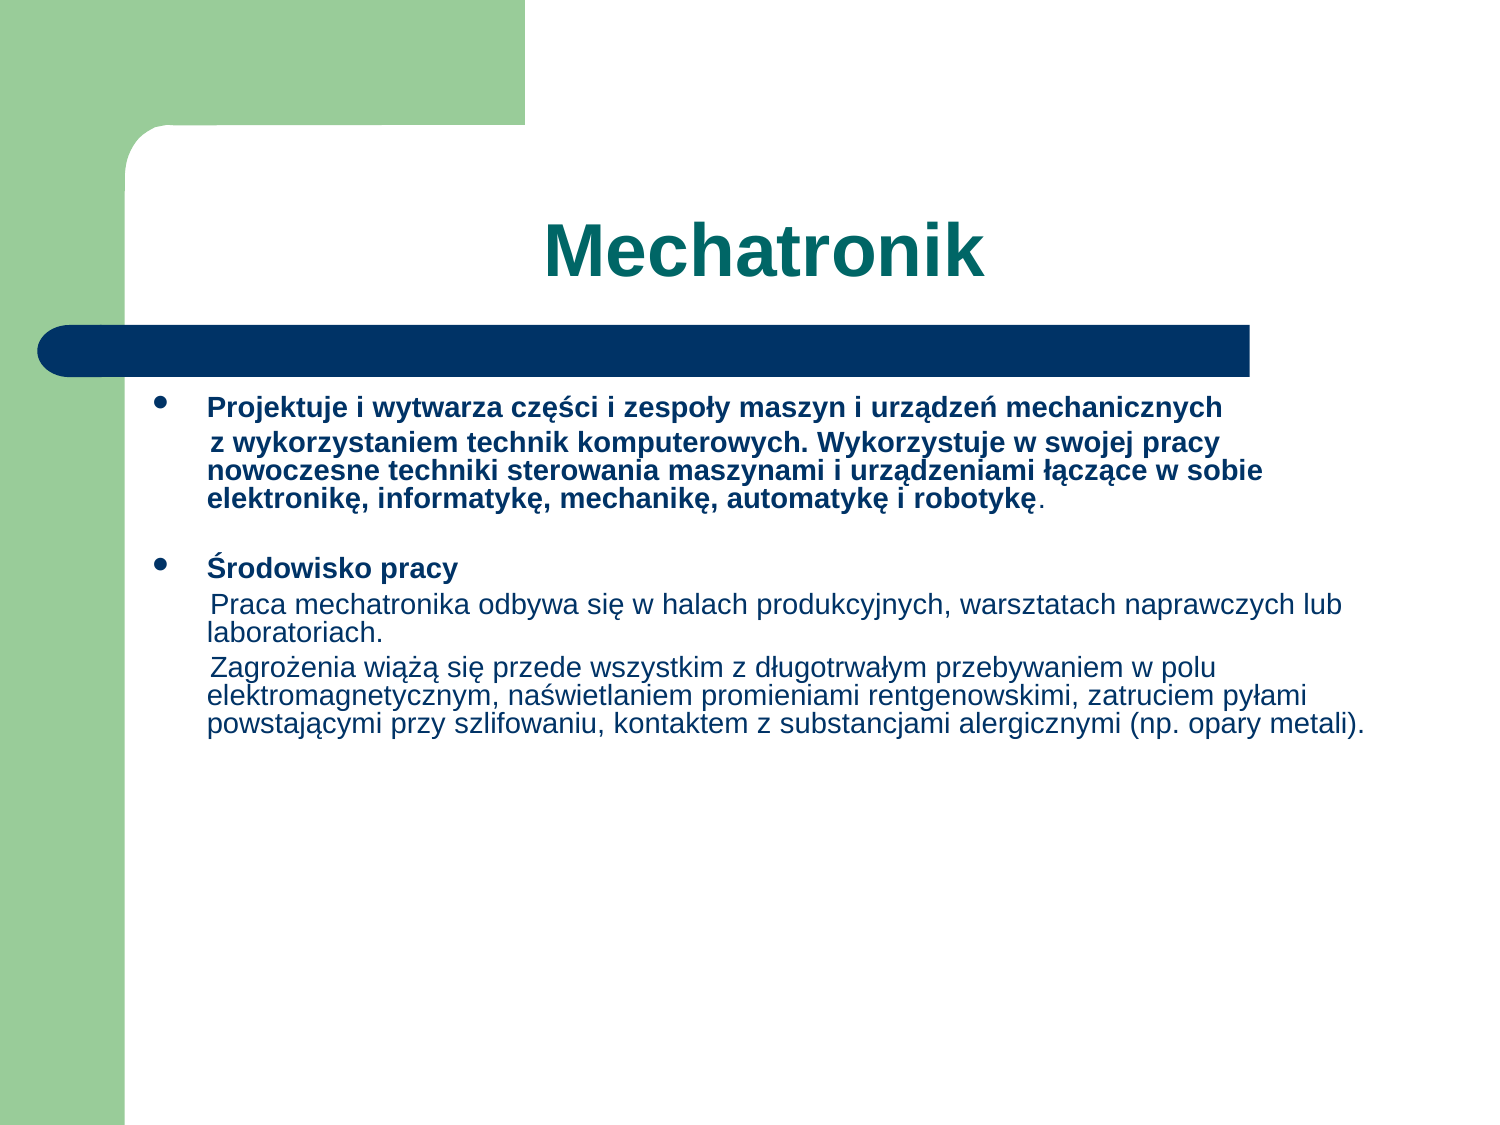

Mechatronik
# Projektuje i wytwarza części i zespoły maszyn i urządzeń mechanicznych
 z wykorzystaniem technik komputerowych. Wykorzystuje w swojej pracy nowoczesne techniki sterowania maszynami i urządzeniami łączące w sobie elektronikę, informatykę, mechanikę, automatykę i robotykę.
Środowisko pracy
 Praca mechatronika odbywa się w halach produkcyjnych, warsztatach naprawczych lub laboratoriach.
 Zagrożenia wiążą się przede wszystkim z długotrwałym przebywaniem w polu elektromagnetycznym, naświetlaniem promieniami rentgenowskimi, zatruciem pyłami powstającymi przy szlifowaniu, kontaktem z substancjami alergicznymi (np. opary metali).